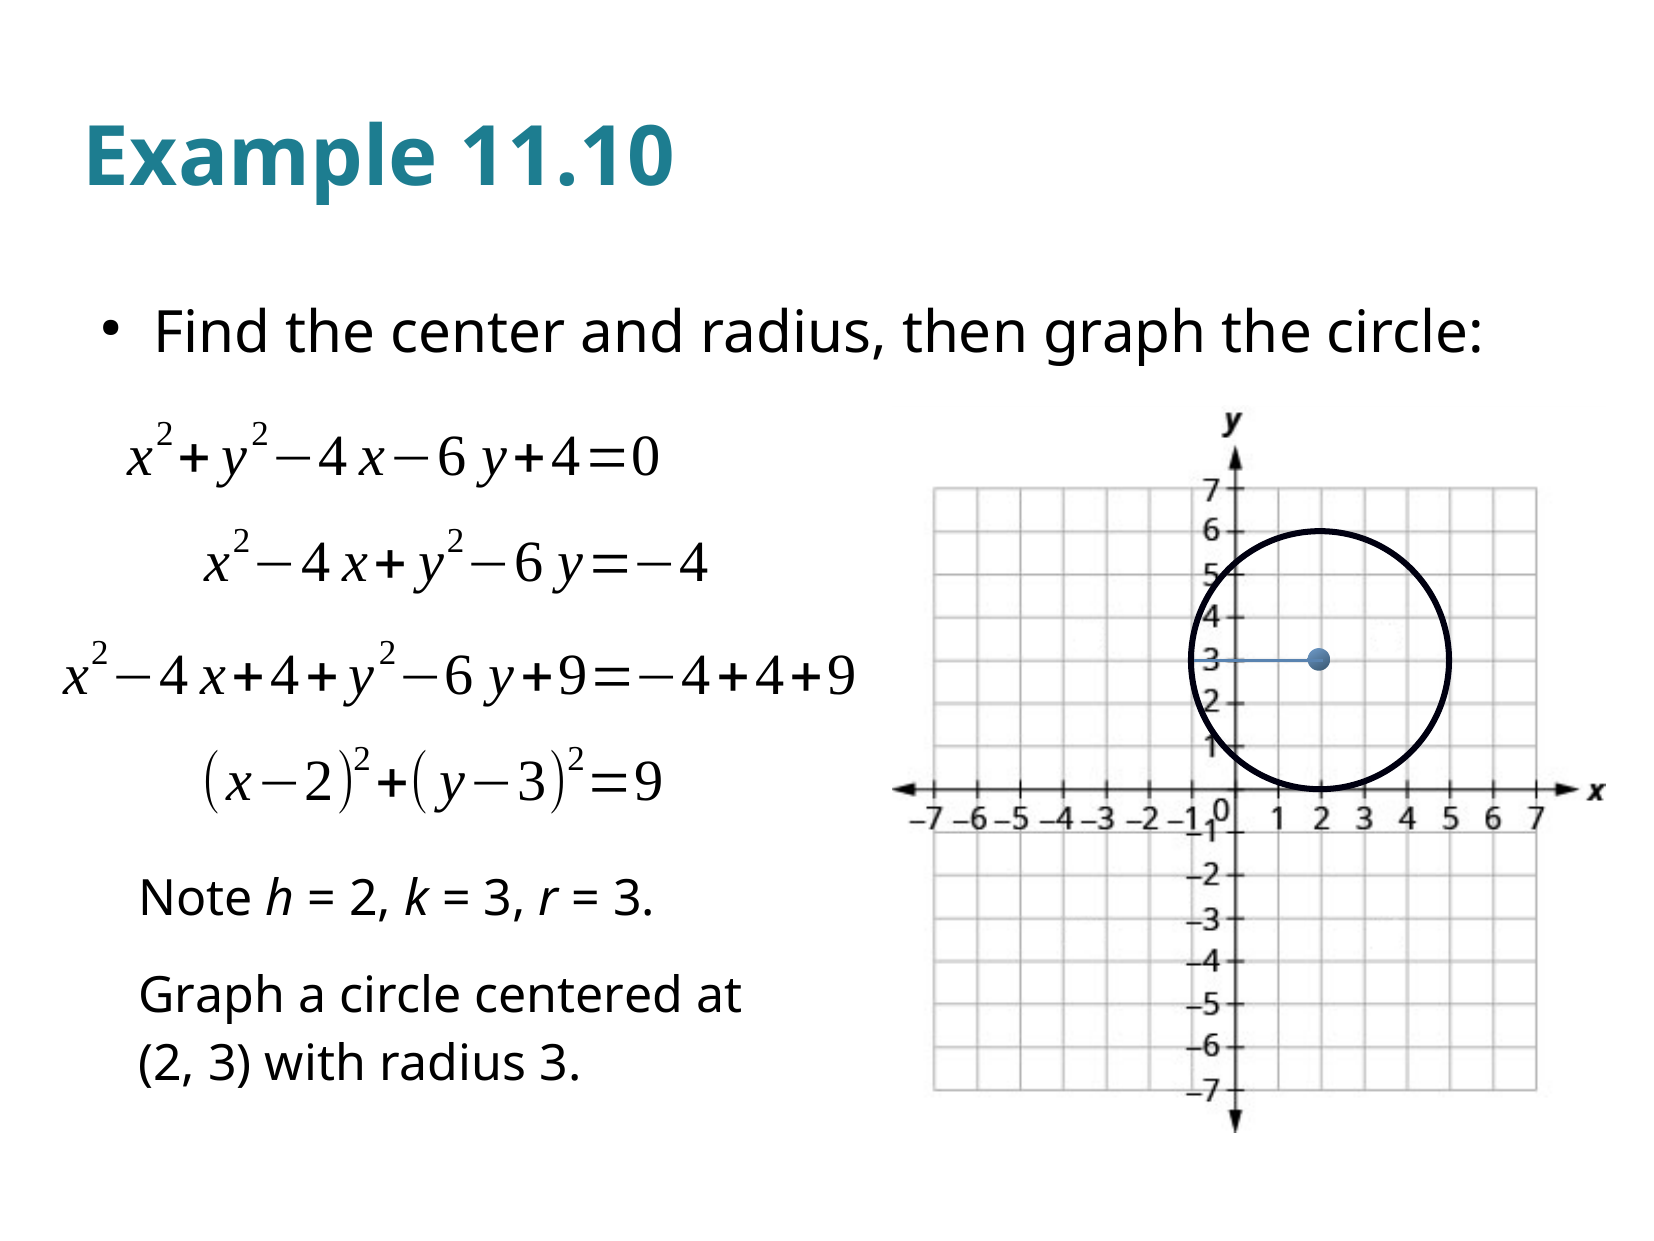

# Example 11.10
Find the center and radius, then graph the circle:
Note h = 2, k = 3, r = 3.
Graph a circle centered at
(2, 3) with radius 3.